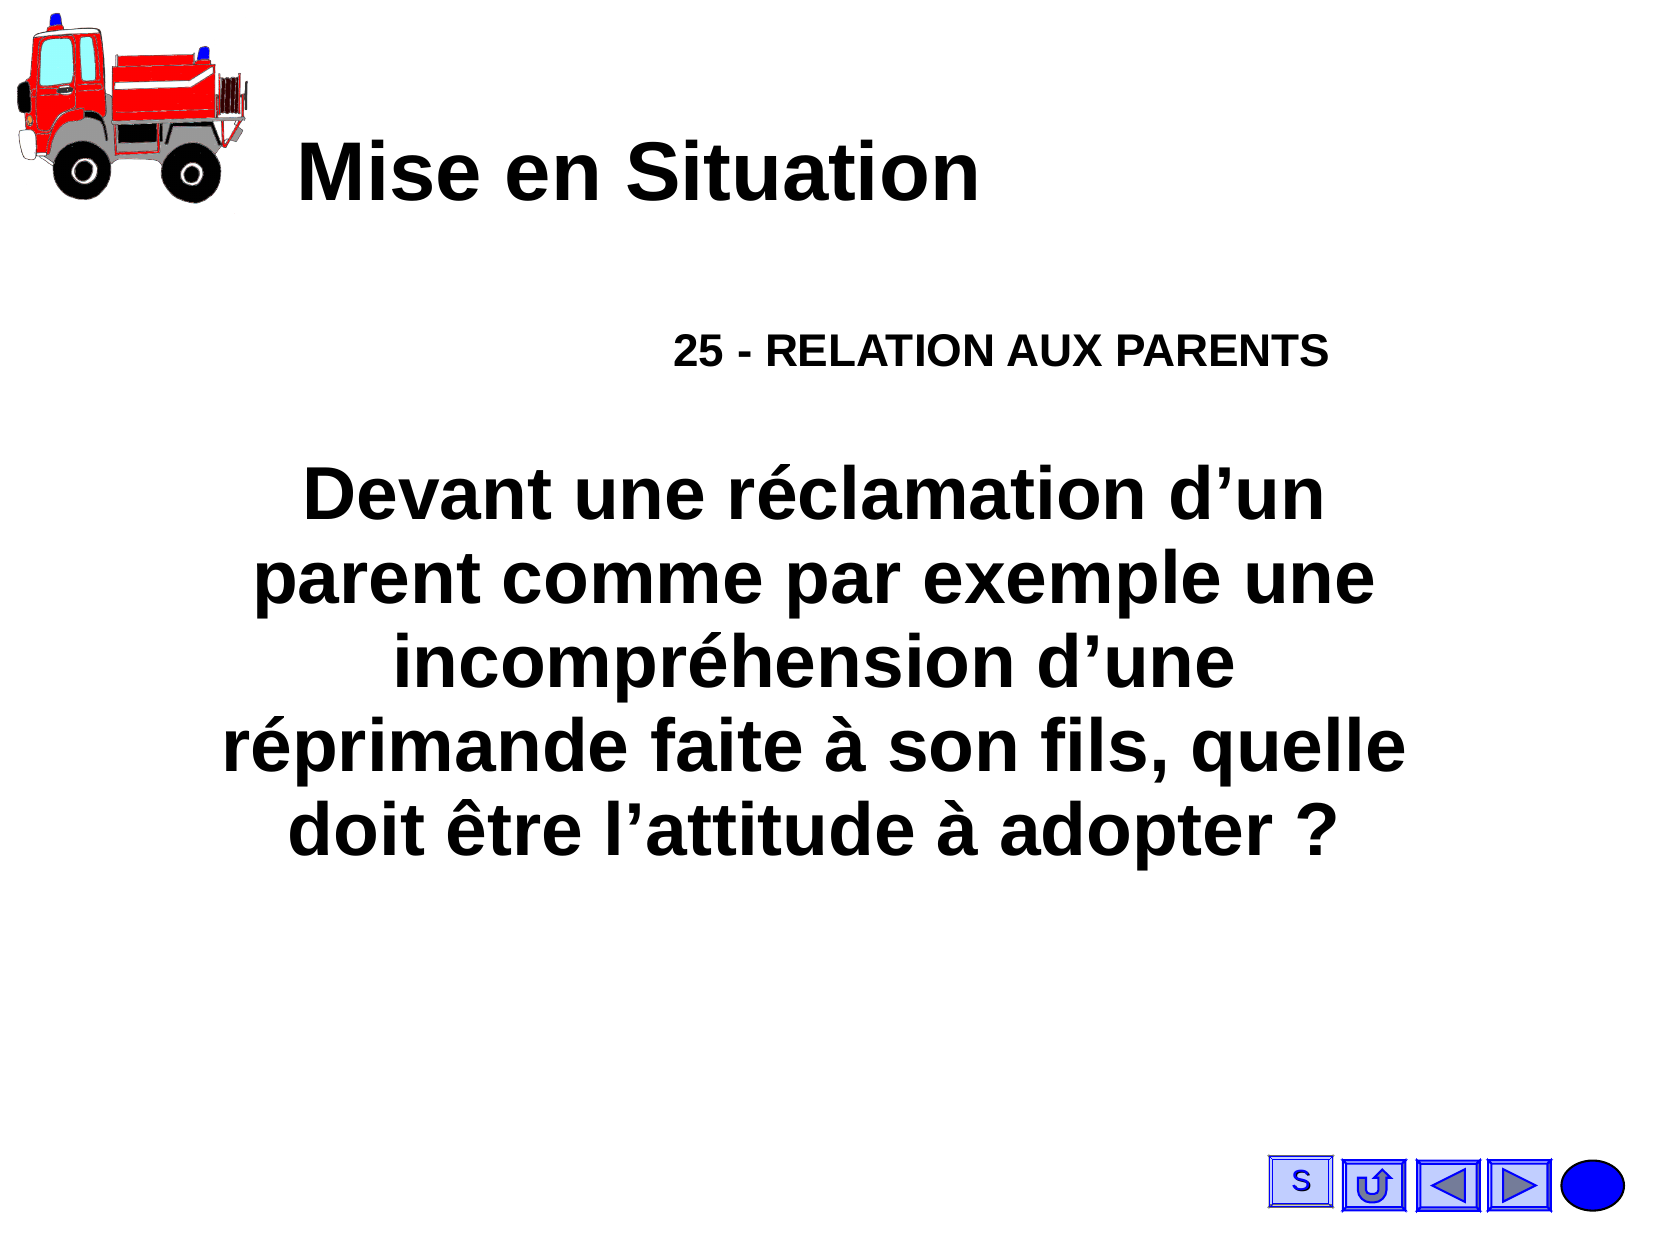

Mise en Situation
25 - RELATION AUX PARENTS
# Devant une réclamation d’un parent comme par exemple une incompréhension d’une réprimande faite à son fils, quelle doit être l’attitude à adopter ?